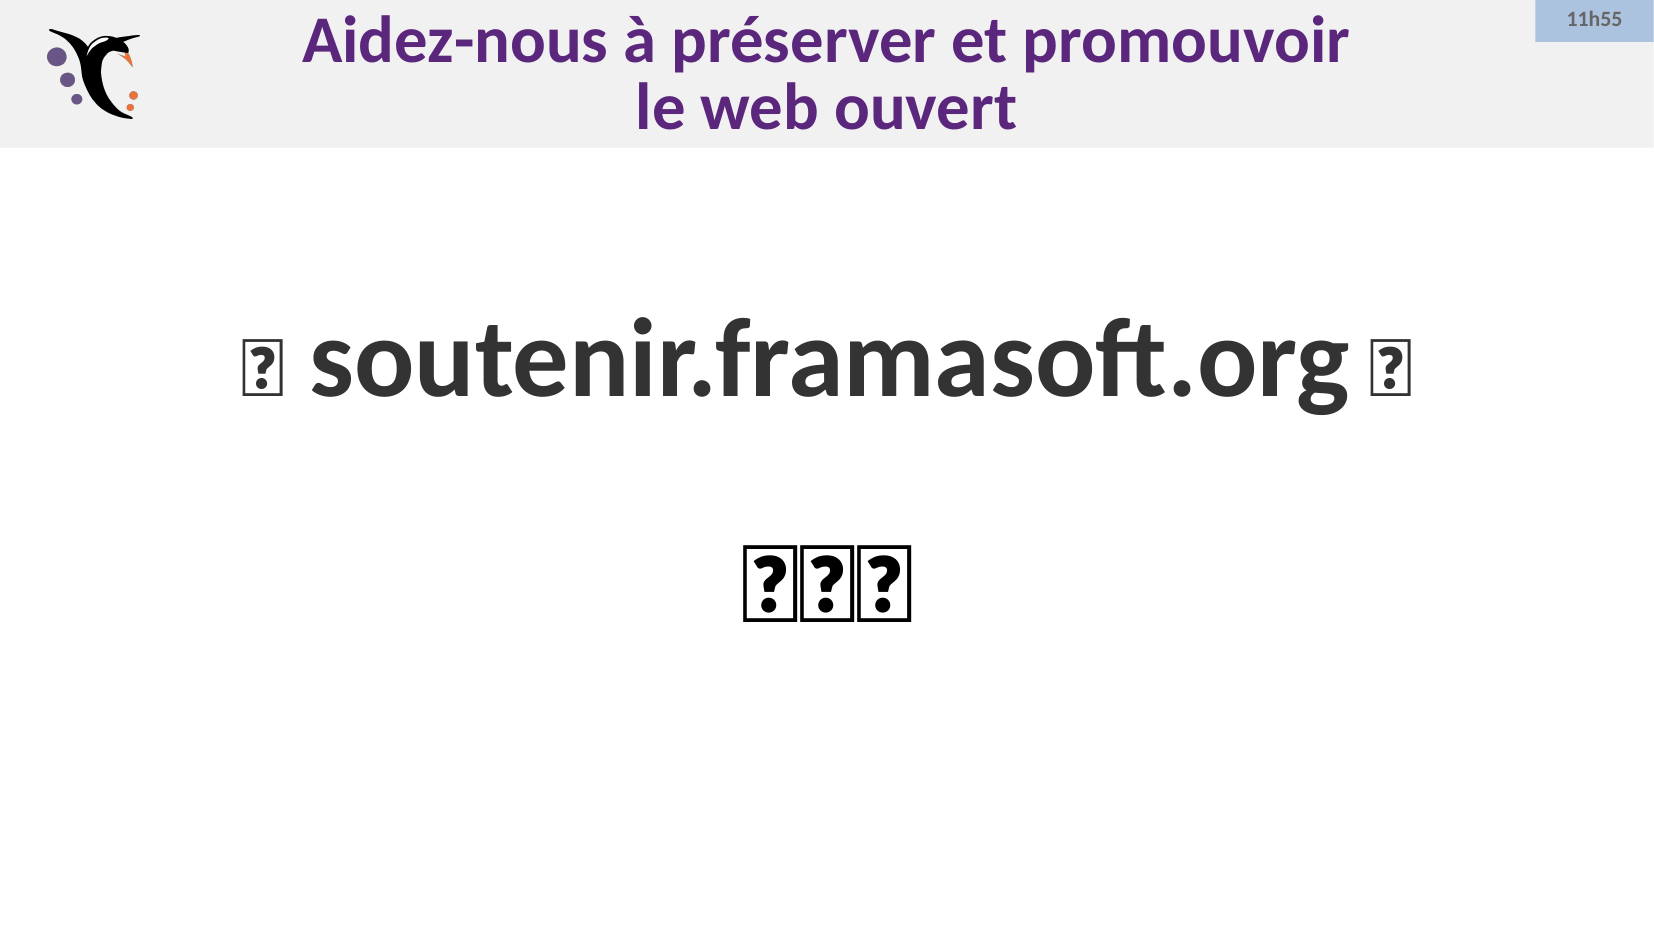

11h55
Aidez-nous à préserver et promouvoir
le web ouvert
# 🤑 soutenir.framasoft.org 🤑
🙏🙏🙏